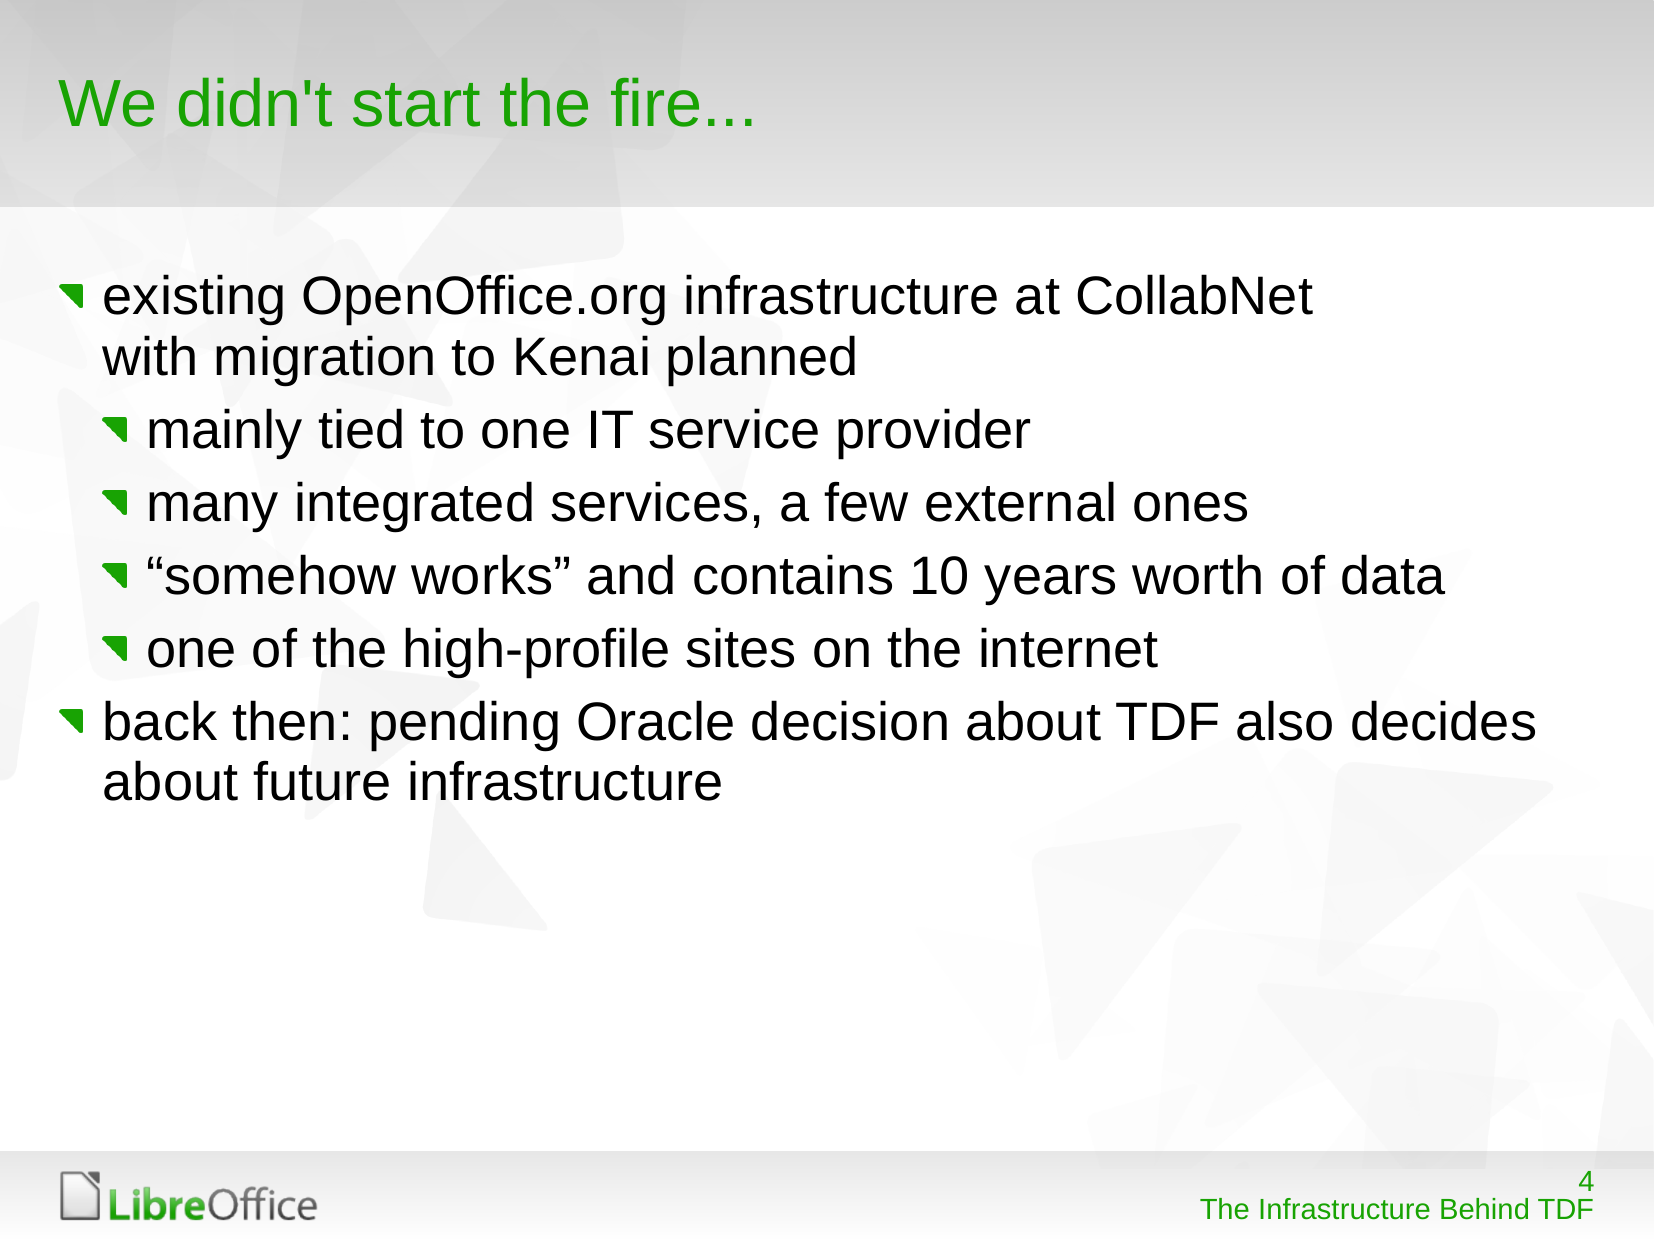

# We didn't start the fire...
existing OpenOffice.org infrastructure at CollabNet
with migration to Kenai planned
mainly tied to one IT service provider
many integrated services, a few external ones
“somehow works” and contains 10 years worth of data
one of the high-profile sites on the internet
back then: pending Oracle decision about TDF also decides about future infrastructure
4
The Infrastructure Behind TDF